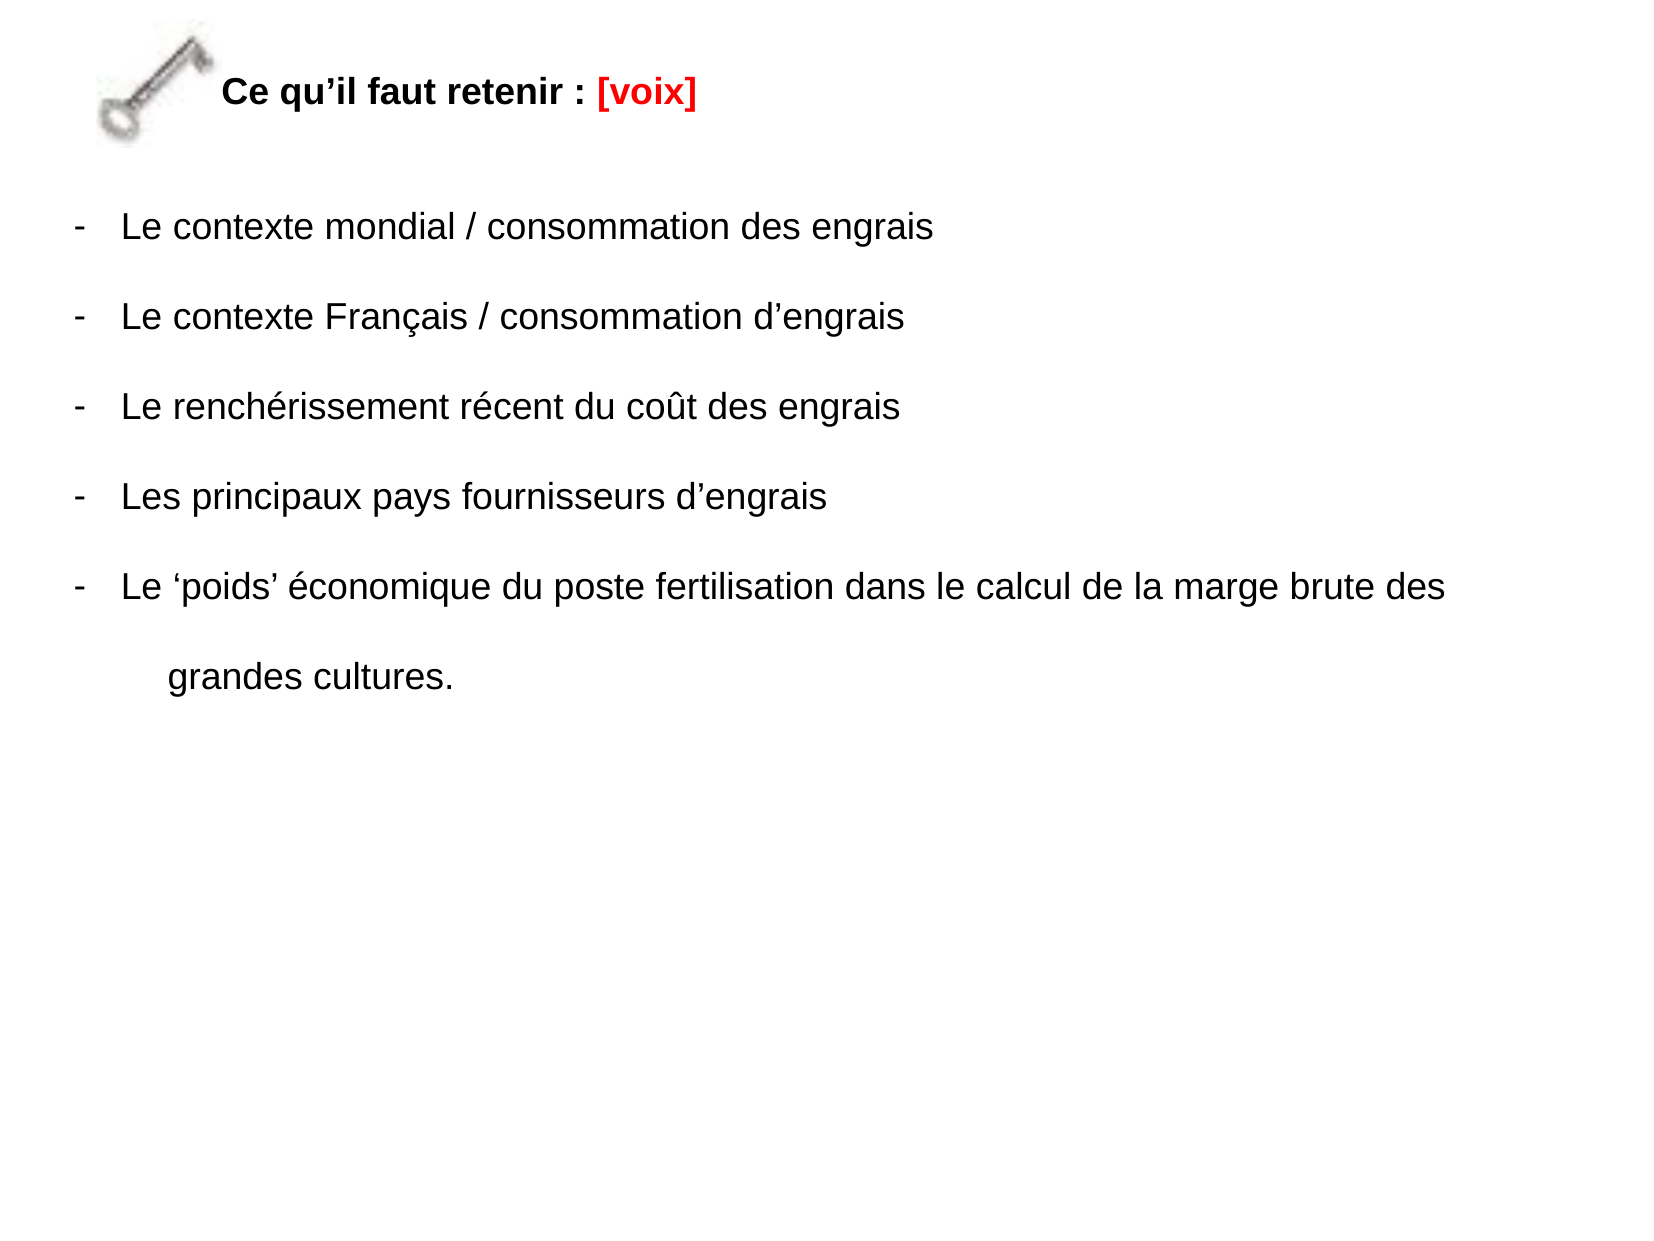

Ce qu’il faut retenir : [voix]
Le contexte mondial / consommation des engrais
Le contexte Français / consommation d’engrais
Le renchérissement récent du coût des engrais
Les principaux pays fournisseurs d’engrais
Le ‘poids’ économique du poste fertilisation dans le calcul de la marge brute des grandes cultures.